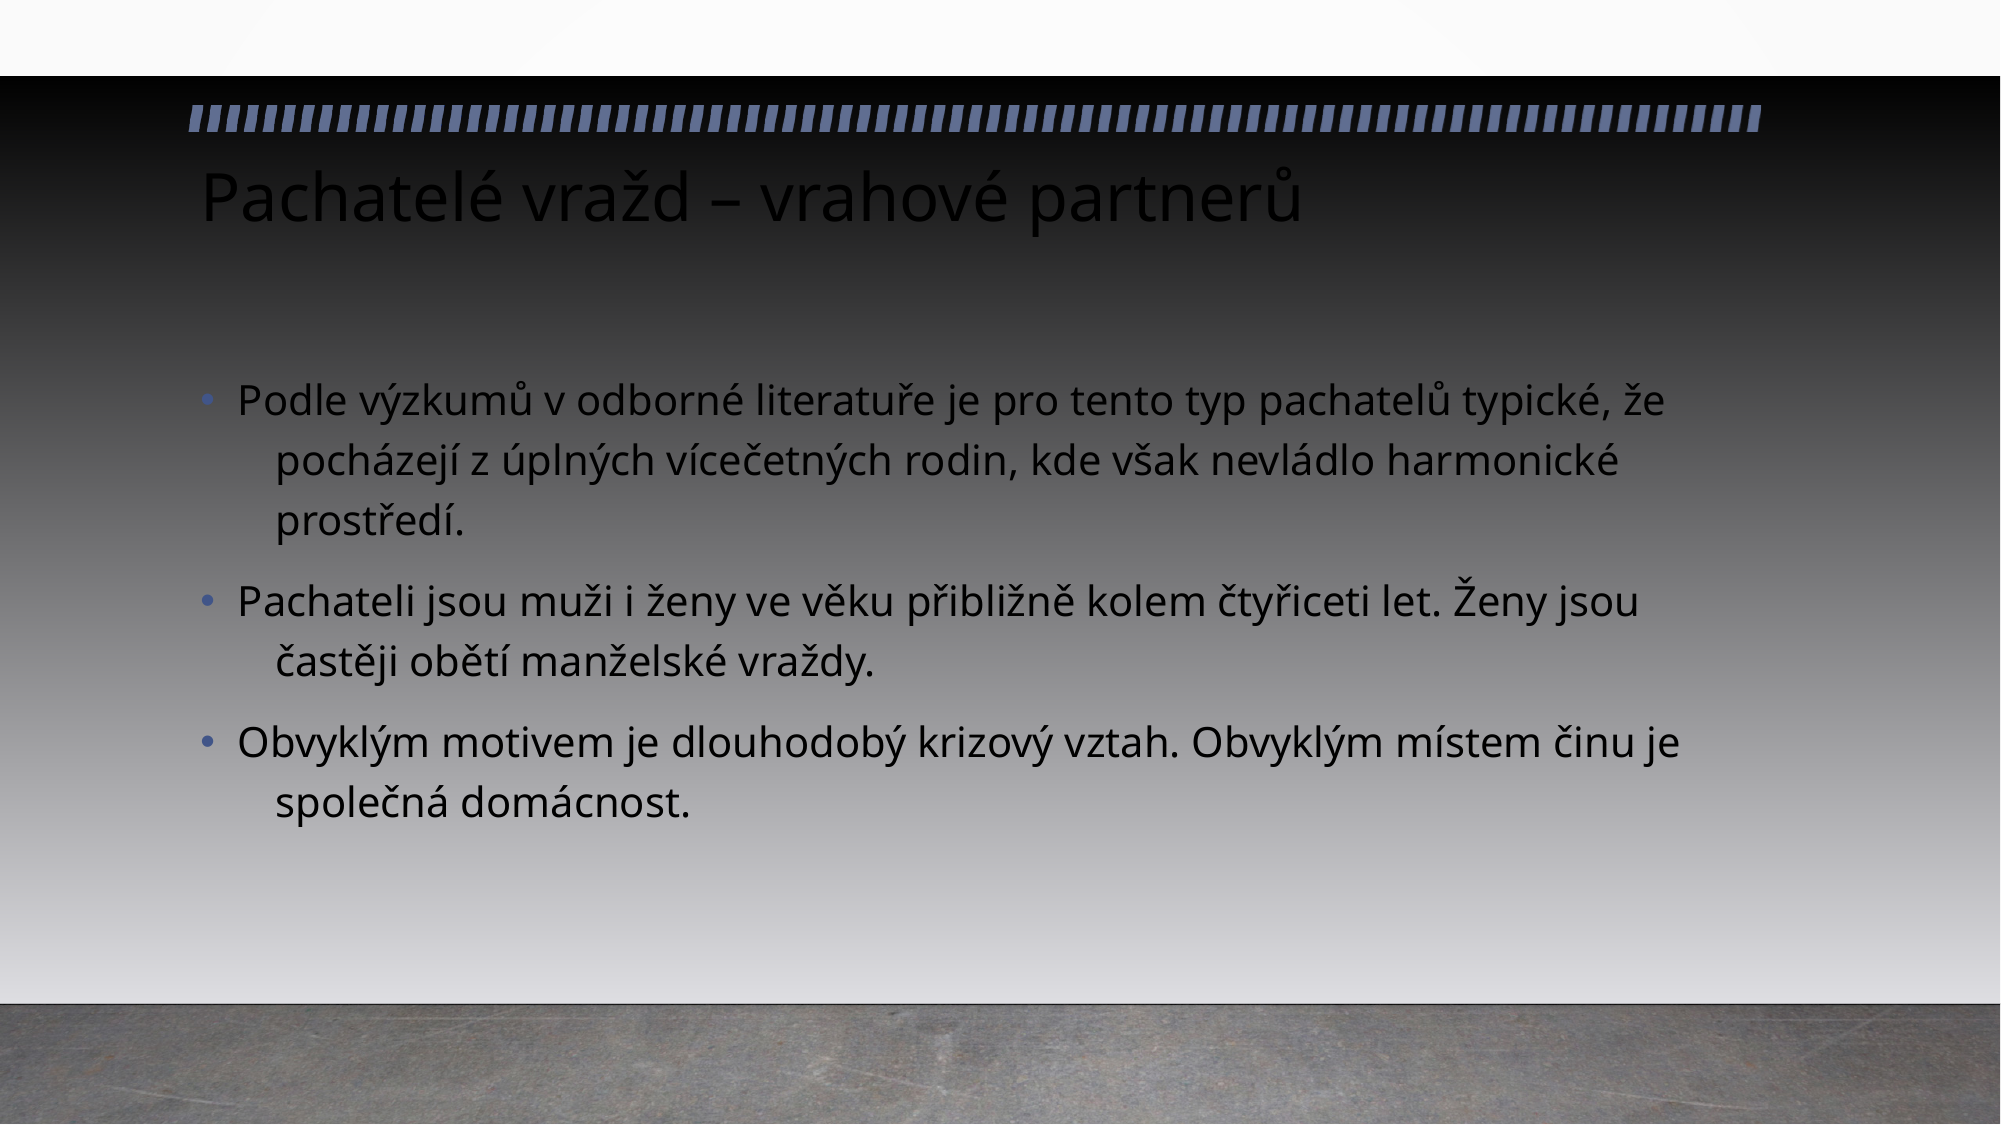

# Pachatelé vražd – vrahové partnerů
Podle výzkumů v odborné literatuře je pro tento typ pachatelů typické, že pocházejí z úplných vícečetných rodin, kde však nevládlo harmonické prostředí.
Pachateli jsou muži i ženy ve věku přibližně kolem čtyřiceti let. Ženy jsou častěji obětí manželské vraždy.
Obvyklým motivem je dlouhodobý krizový vztah. Obvyklým místem činu je společná domácnost.